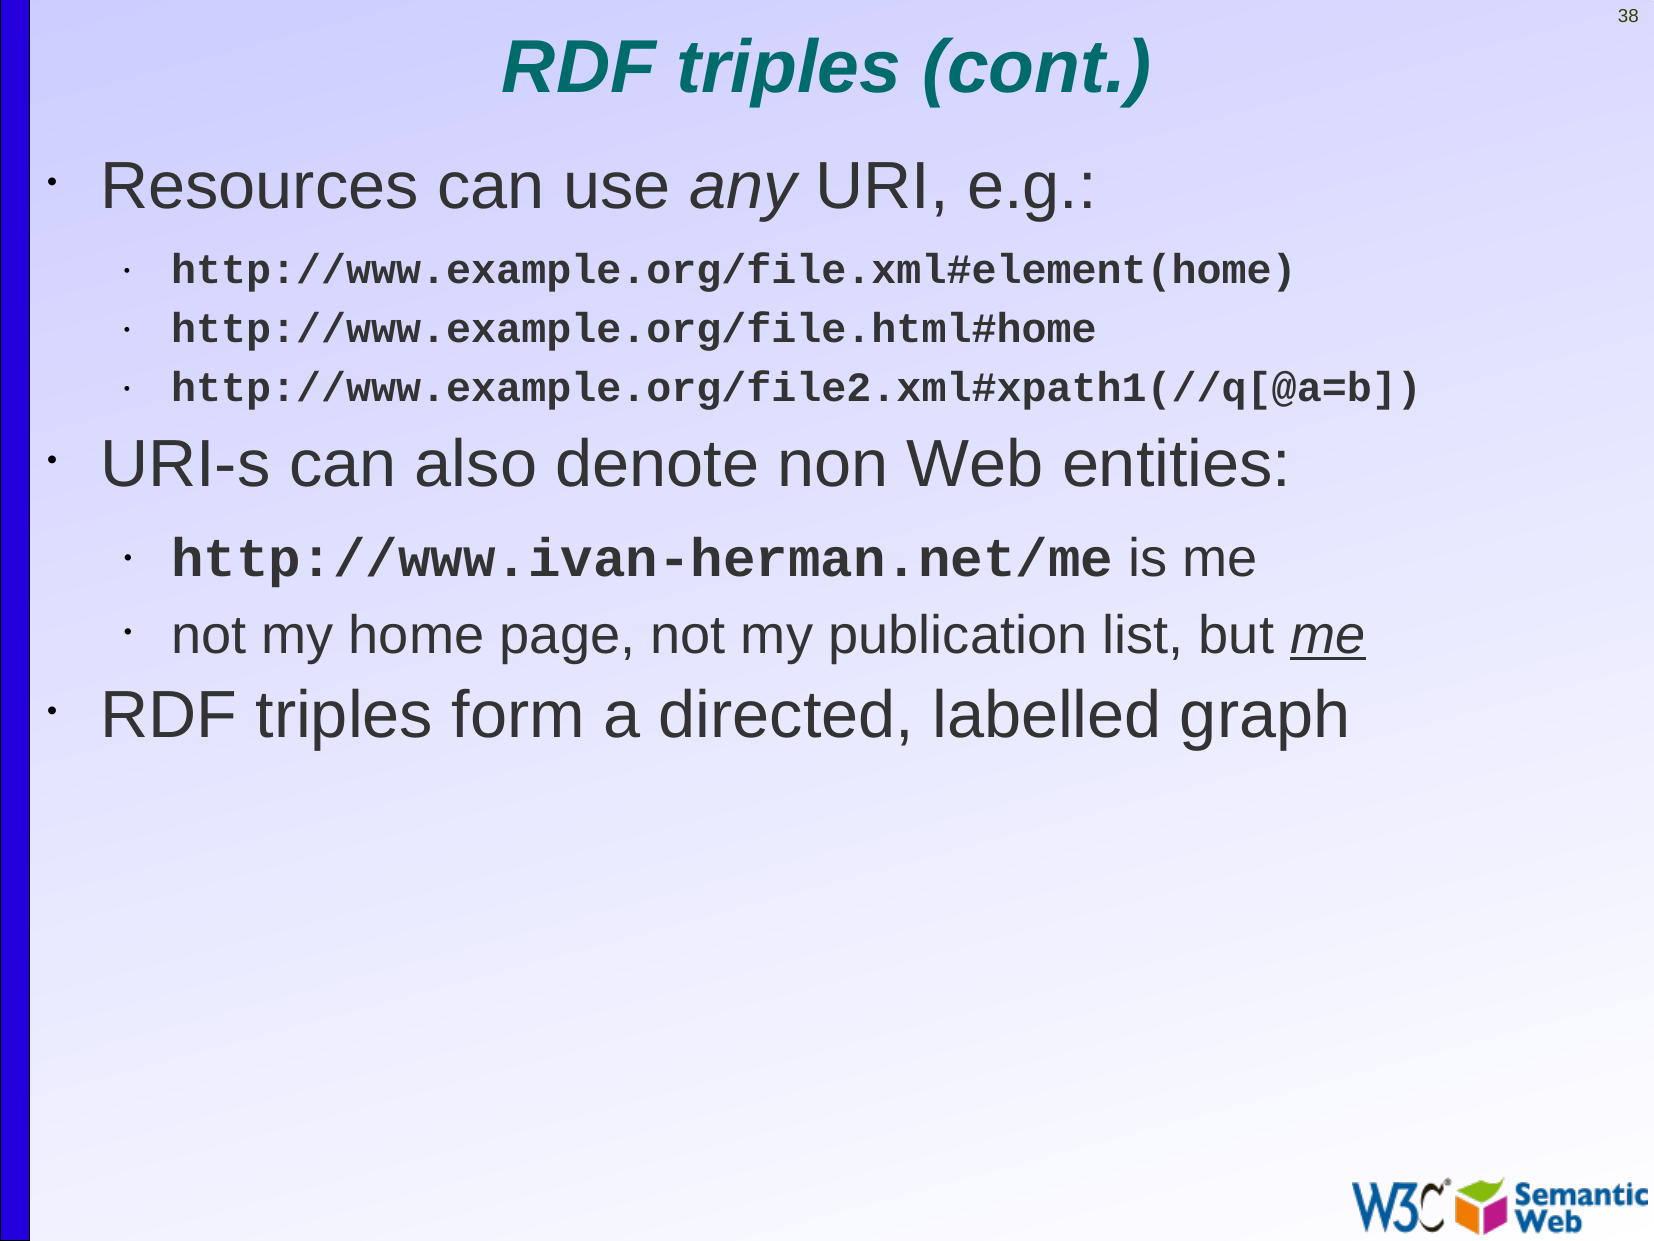

# RDF triples (cont.)
Resources can use any URI, e.g.:
http://www.example.org/file.xml#element(home)
http://www.example.org/file.html#home
http://www.example.org/file2.xml#xpath1(//q[@a=b])
URI-s can also denote non Web entities:
http://www.ivan-herman.net/me is me
not my home page, not my publication list, but me
RDF triples form a directed, labelled graph